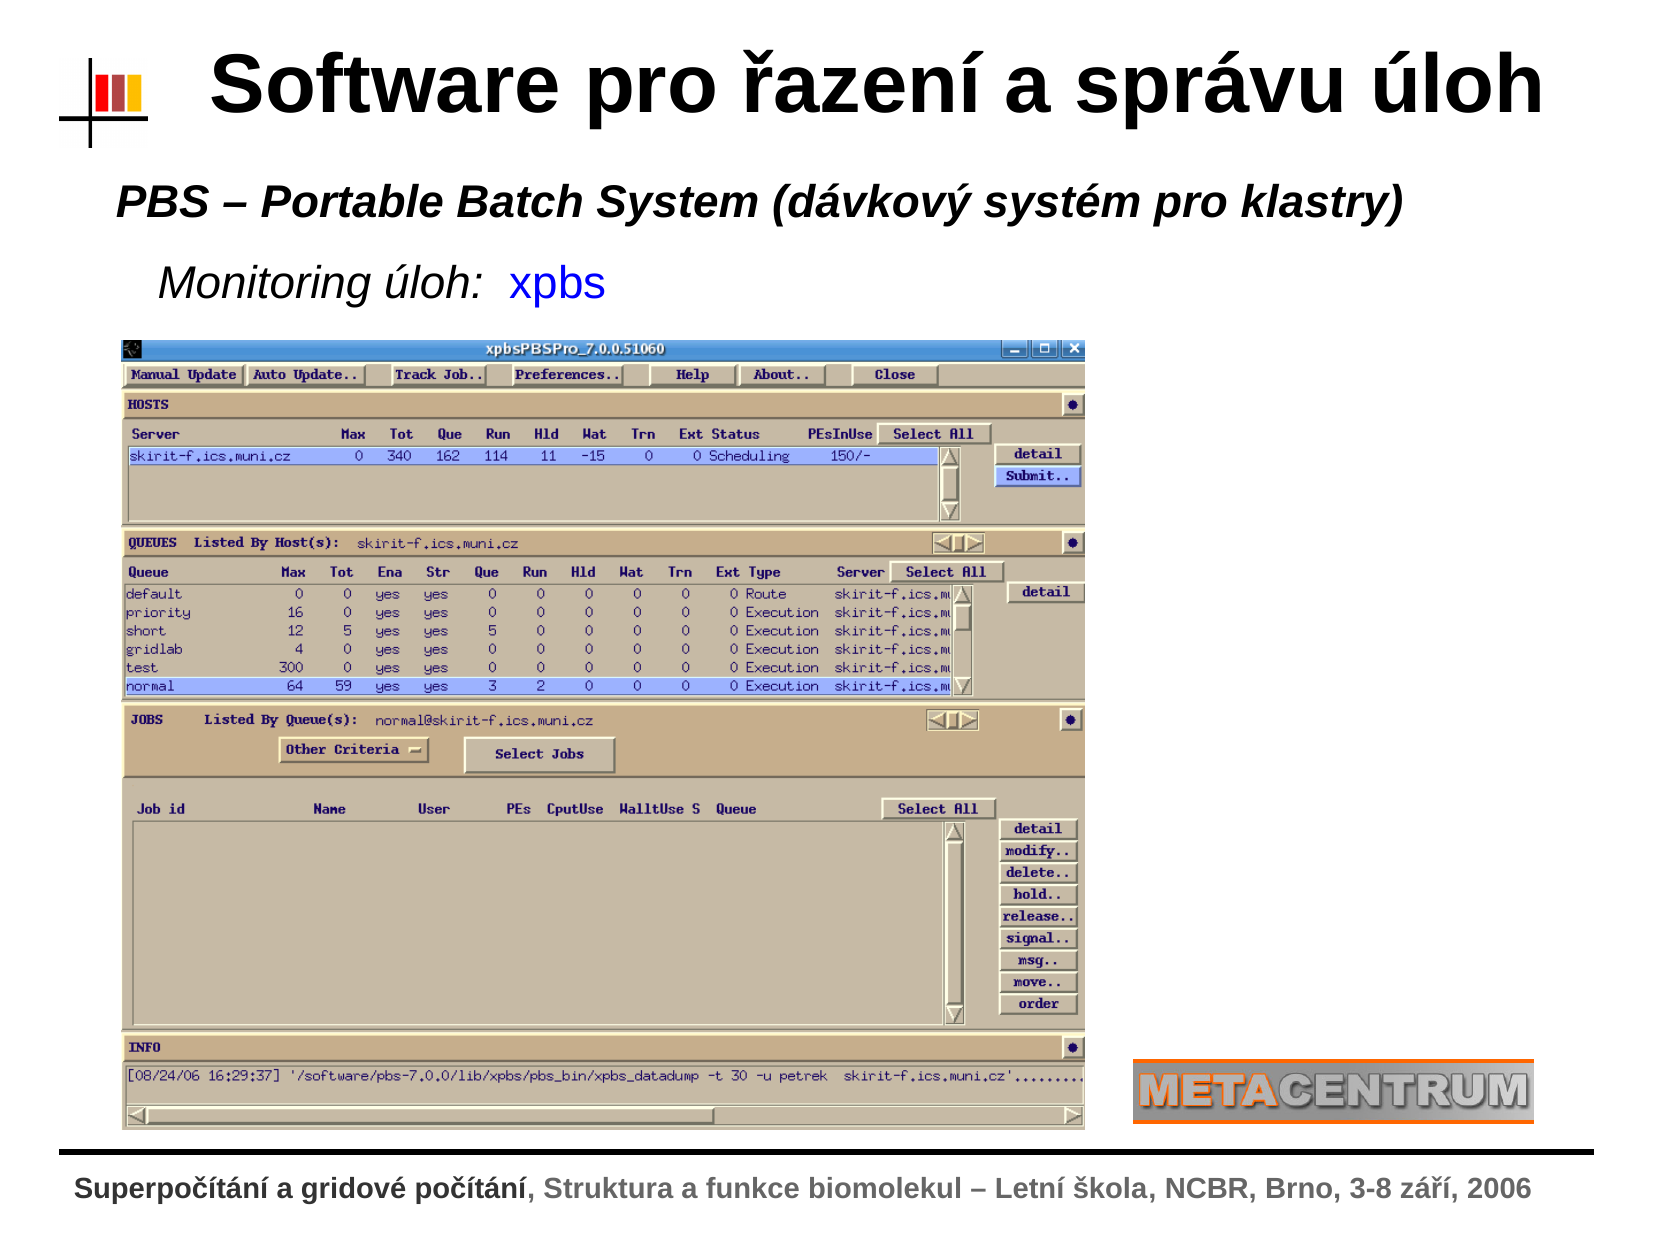

Software pro řazení a správu úloh
PBS – Portable Batch System (dávkový systém pro klastry)
Monitoring úloh: xpbs
Superpočítání a gridové počítání, Struktura a funkce biomolekul – Letní škola, NCBR, Brno, 3-8 září, 2006